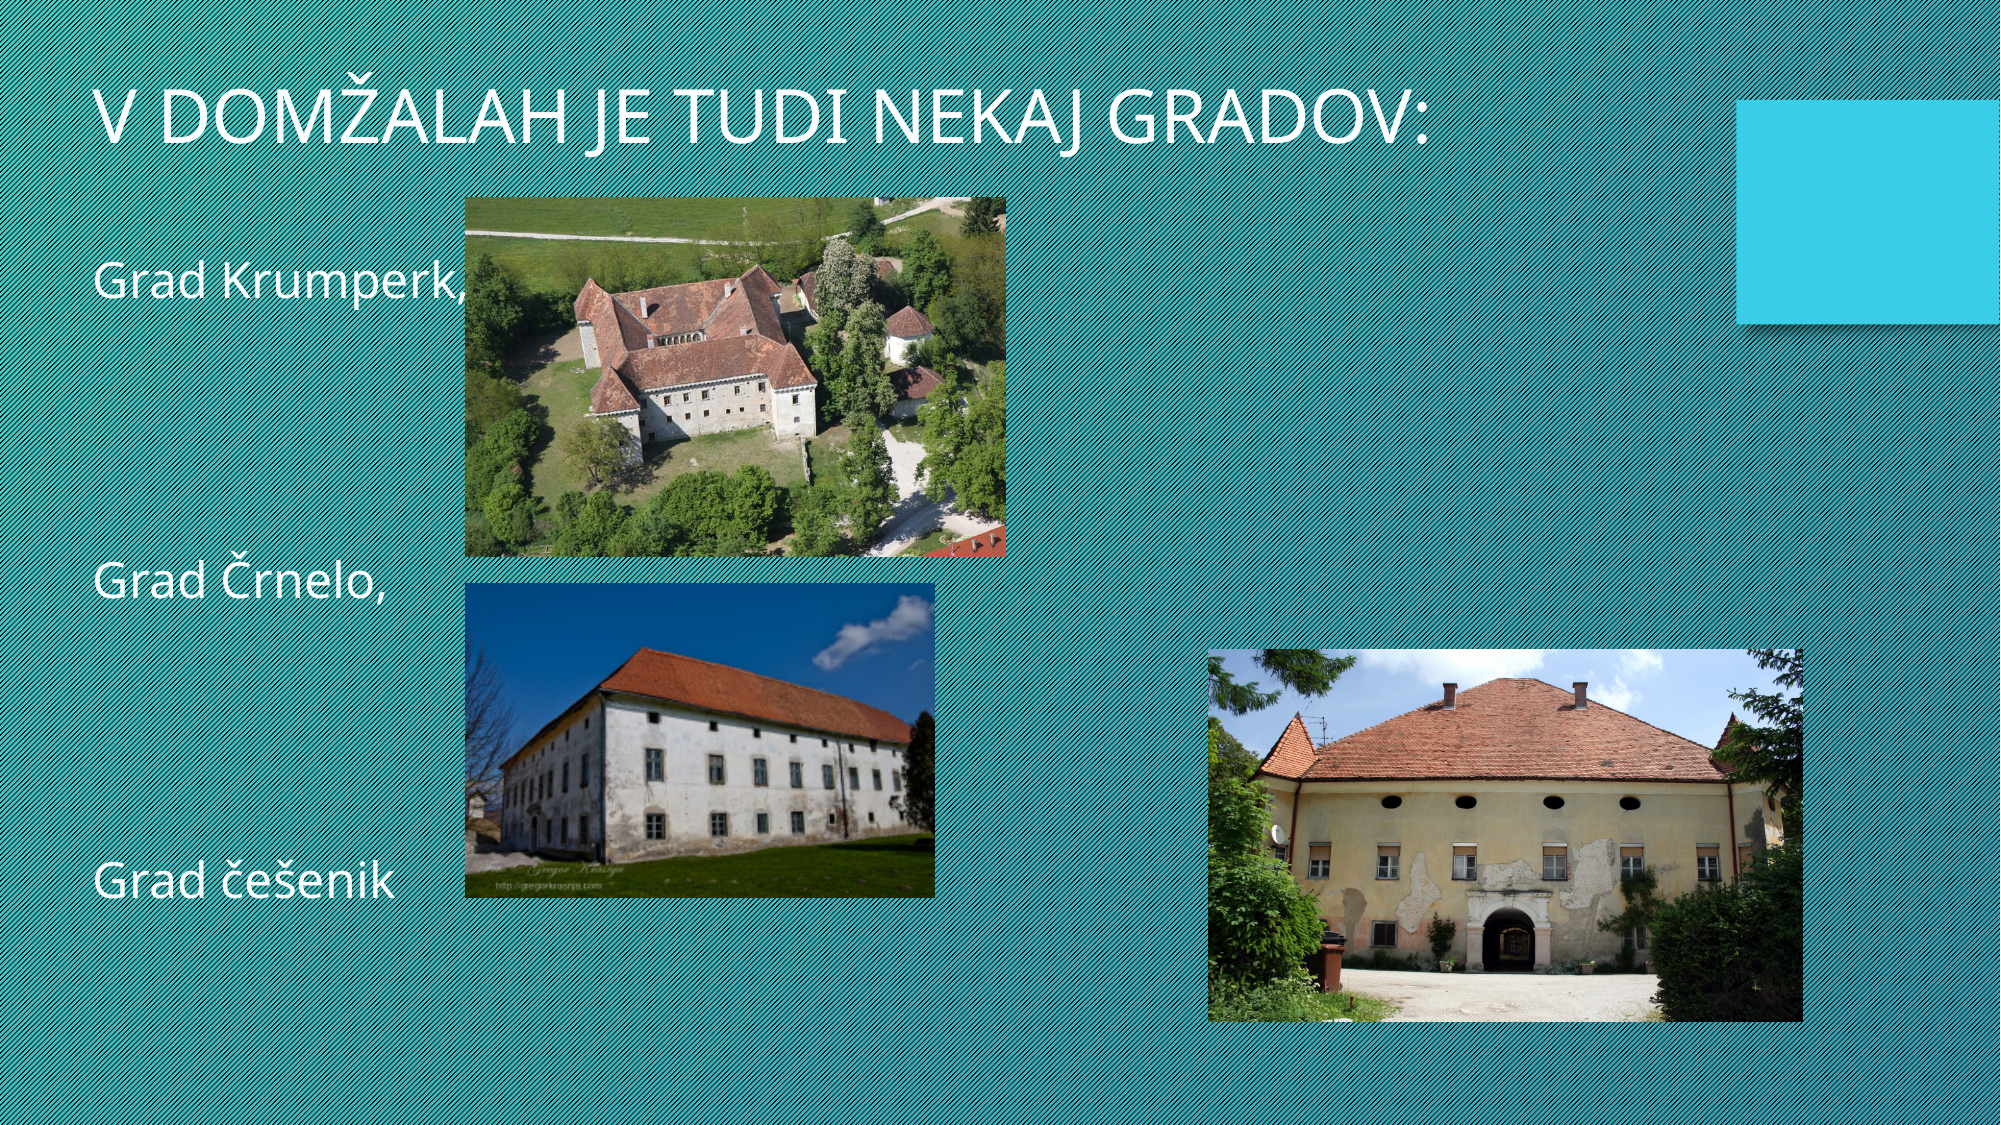

V DOMŽALAH JE TUDI NEKAJ GRADOV:
Grad Krumperk,
Grad Črnelo,
Grad češenik